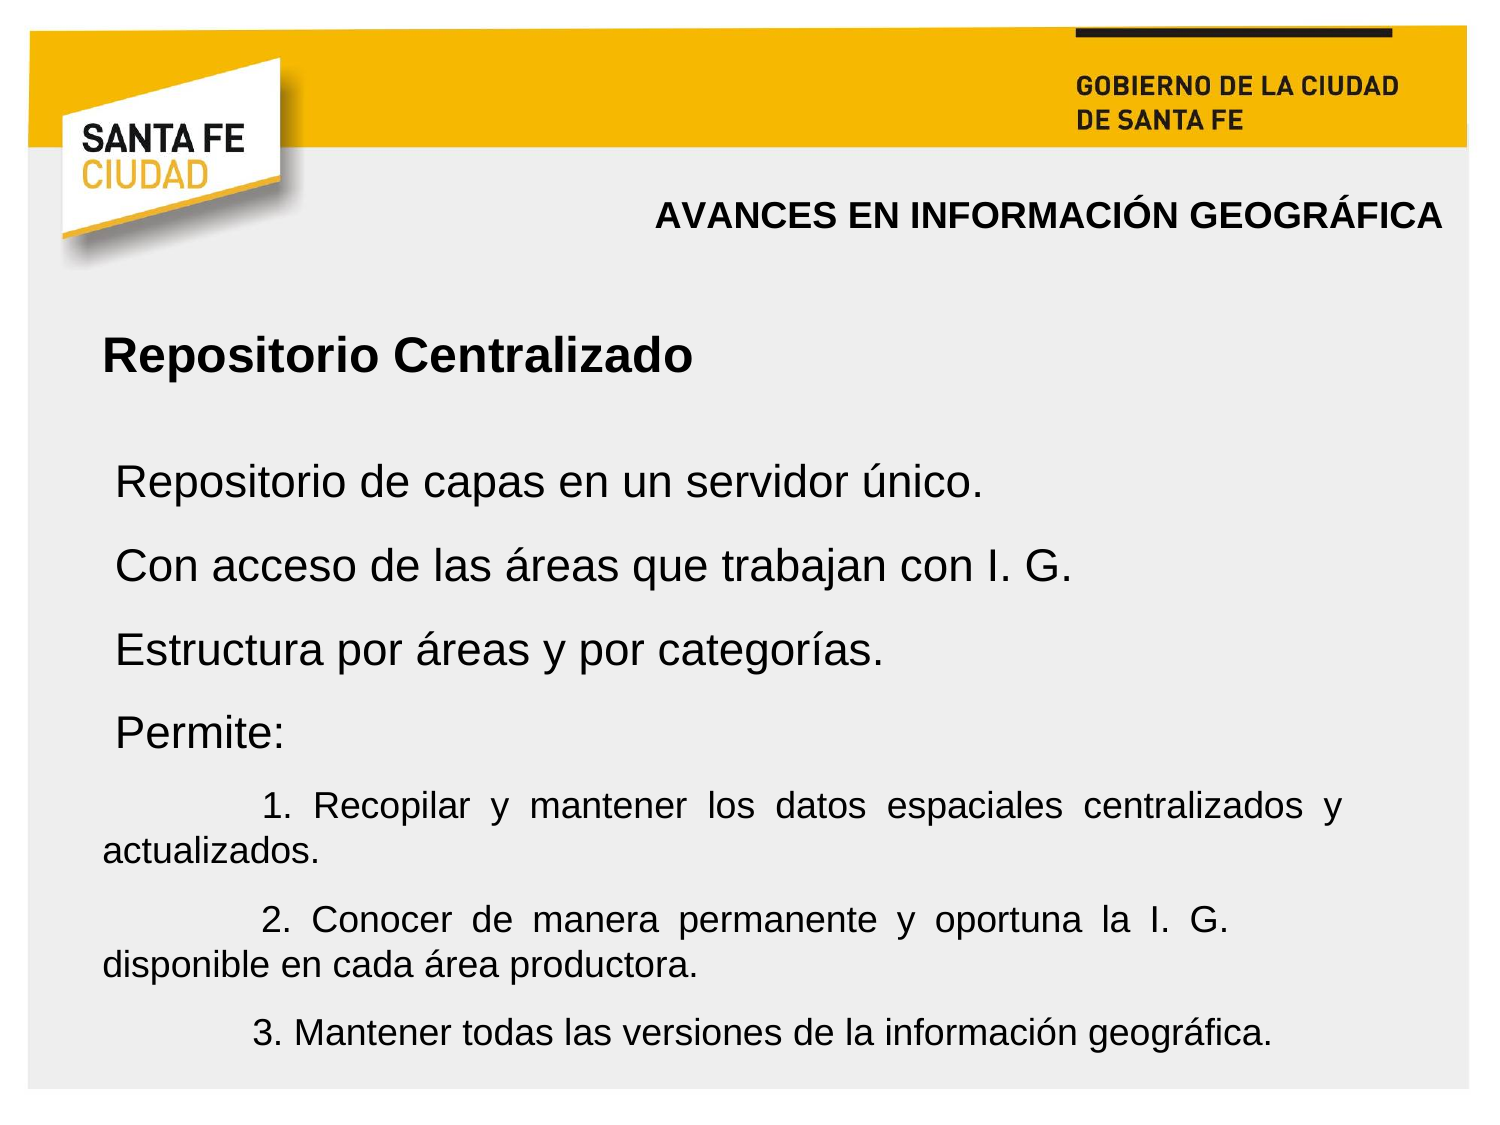

AVANCES EN INFORMACIÓN GEOGRÁFICA
Repositorio Centralizado
 Repositorio de capas en un servidor único.
 Con acceso de las áreas que trabajan con I. G.
 Estructura por áreas y por categorías.
 Permite:
 	1. Recopilar y mantener los datos espaciales centralizados y 	actualizados.
 	2. Conocer de manera permanente y oportuna la I. G. 	disponible en cada área productora.
 	3. Mantener todas las versiones de la información geográfica.